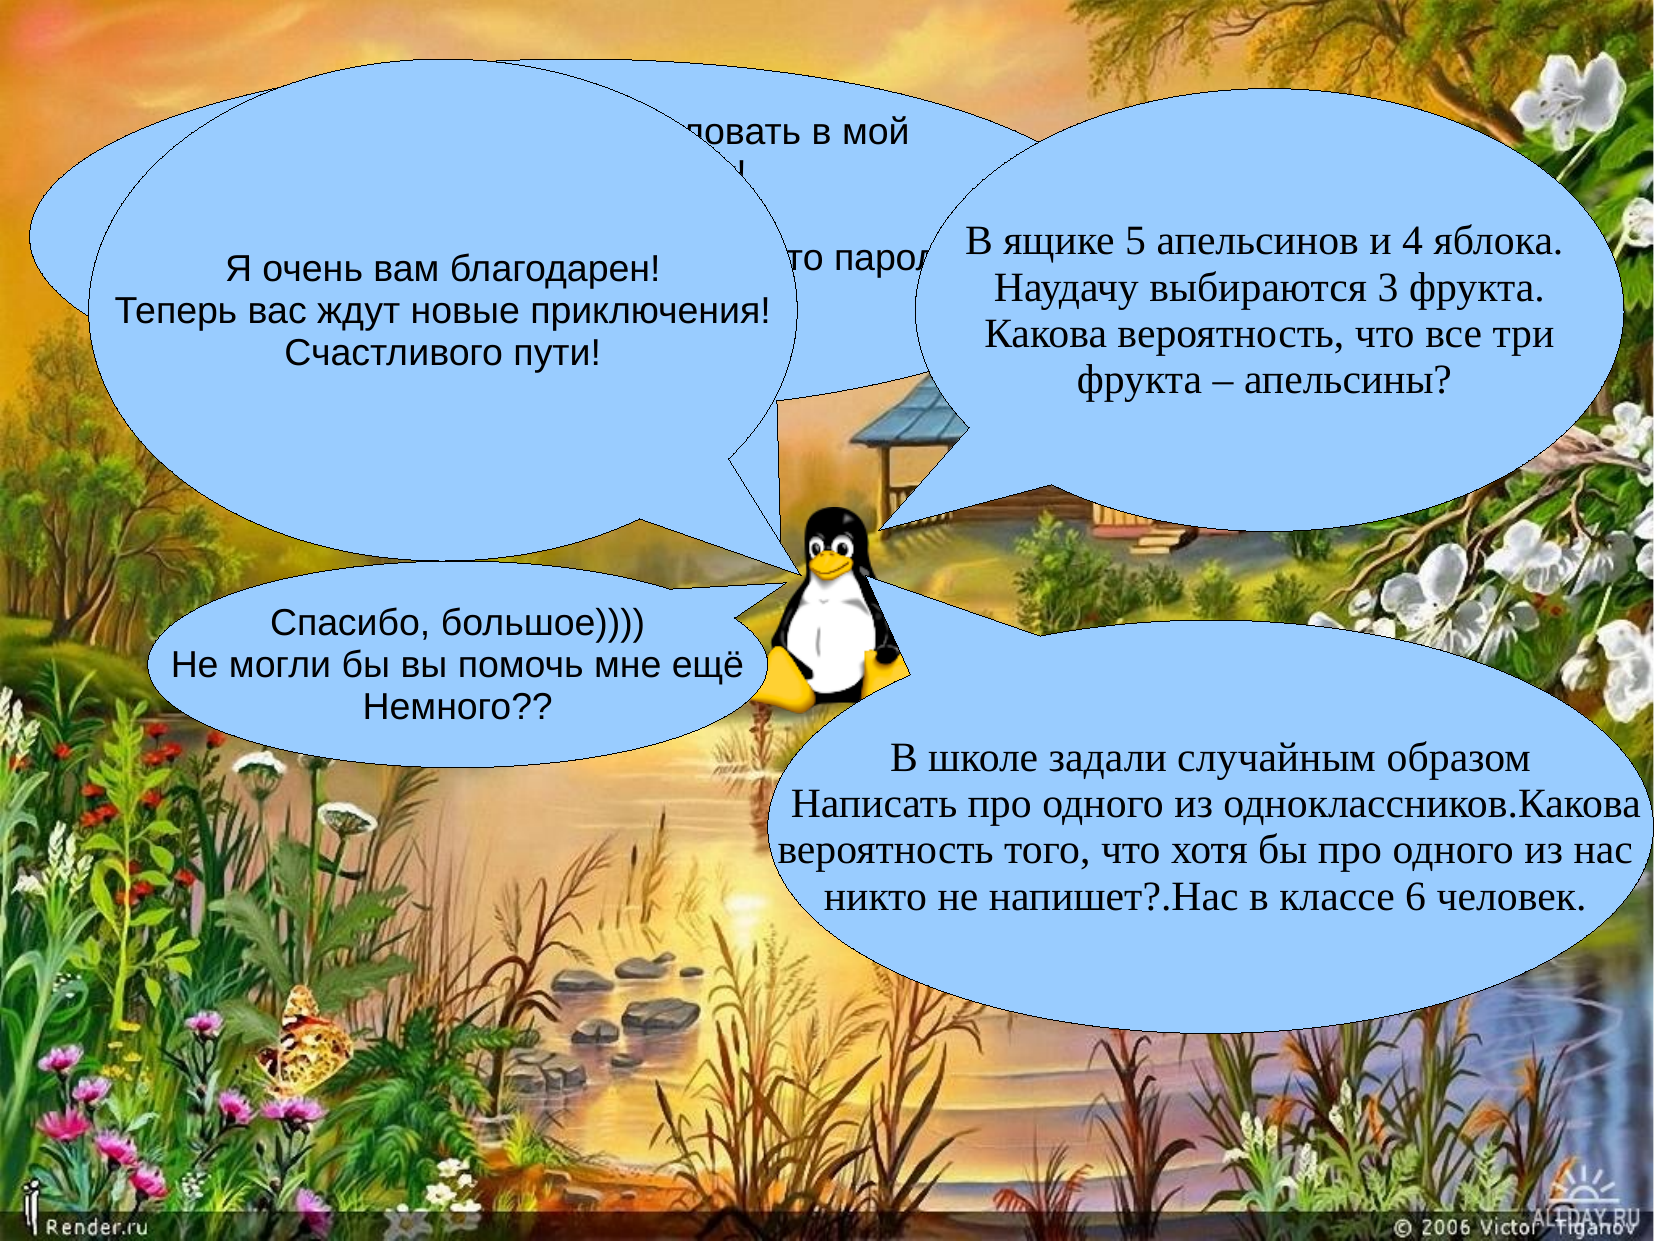

Здравствуйте,добро пожаловать в мой
маленький городок!
Я не могу зайти в дом,
Я забыл пароль, я помню только,что пароль
это решение задачки!
Поможете мне?
Я очень вам благодарен!
Теперь вас ждут новые приключения!
Счастливого пути!
В ящике 5 апельсинов и 4 яблока.
Наудачу выбираются 3 фрукта.
 Какова вероятность, что все три
фрукта – апельсины?
Спасибо, большое))))
Не могли бы вы помочь мне ещё
Немного??
В школе задали случайным образом
 Написать про одного из одноклассников.Какова
вероятность того, что хотя бы про одного из нас
никто не напишет?.Нас в классе 6 человек.